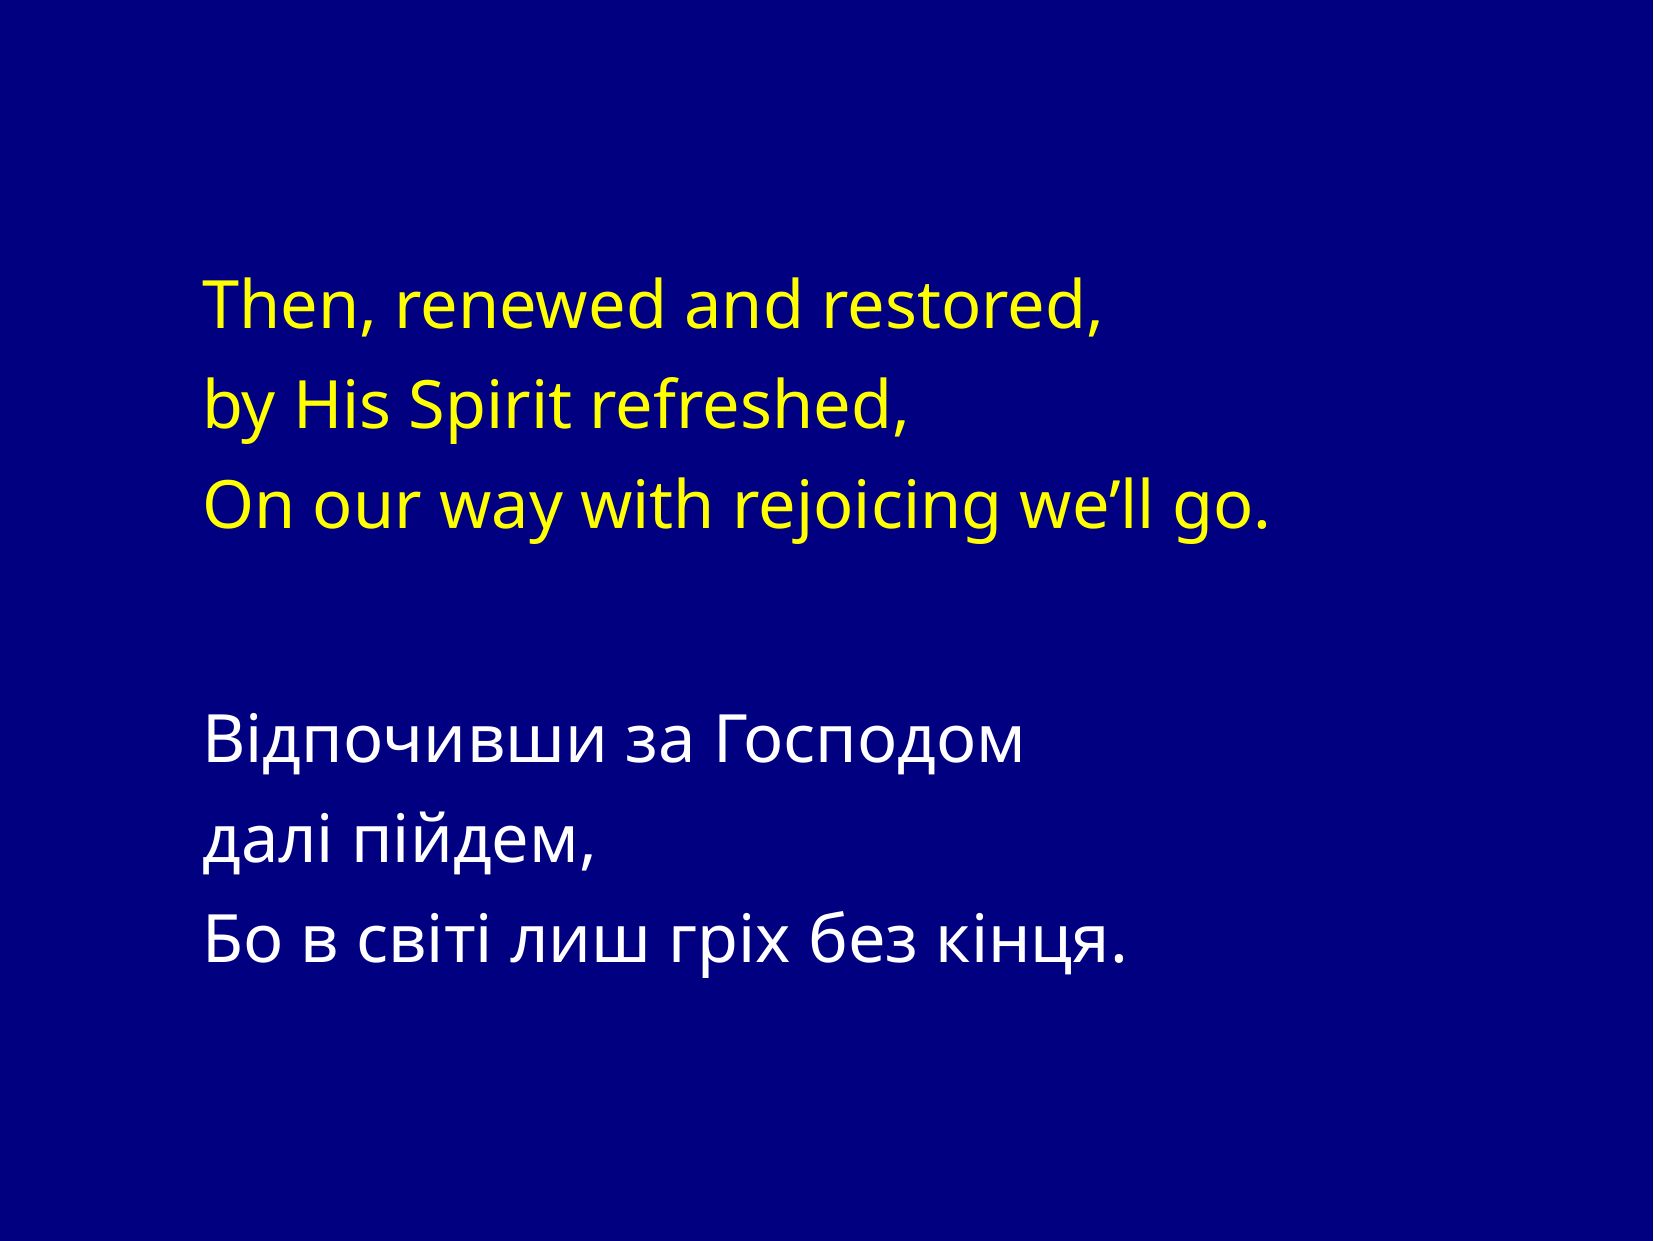

Then, renewed and restored,
	by His Spirit refreshed,
	On our way with rejoicing we’ll go.
	Відпочивши за Господом
	далі пійдем,
	Бо в світі лиш гріх без кінця.